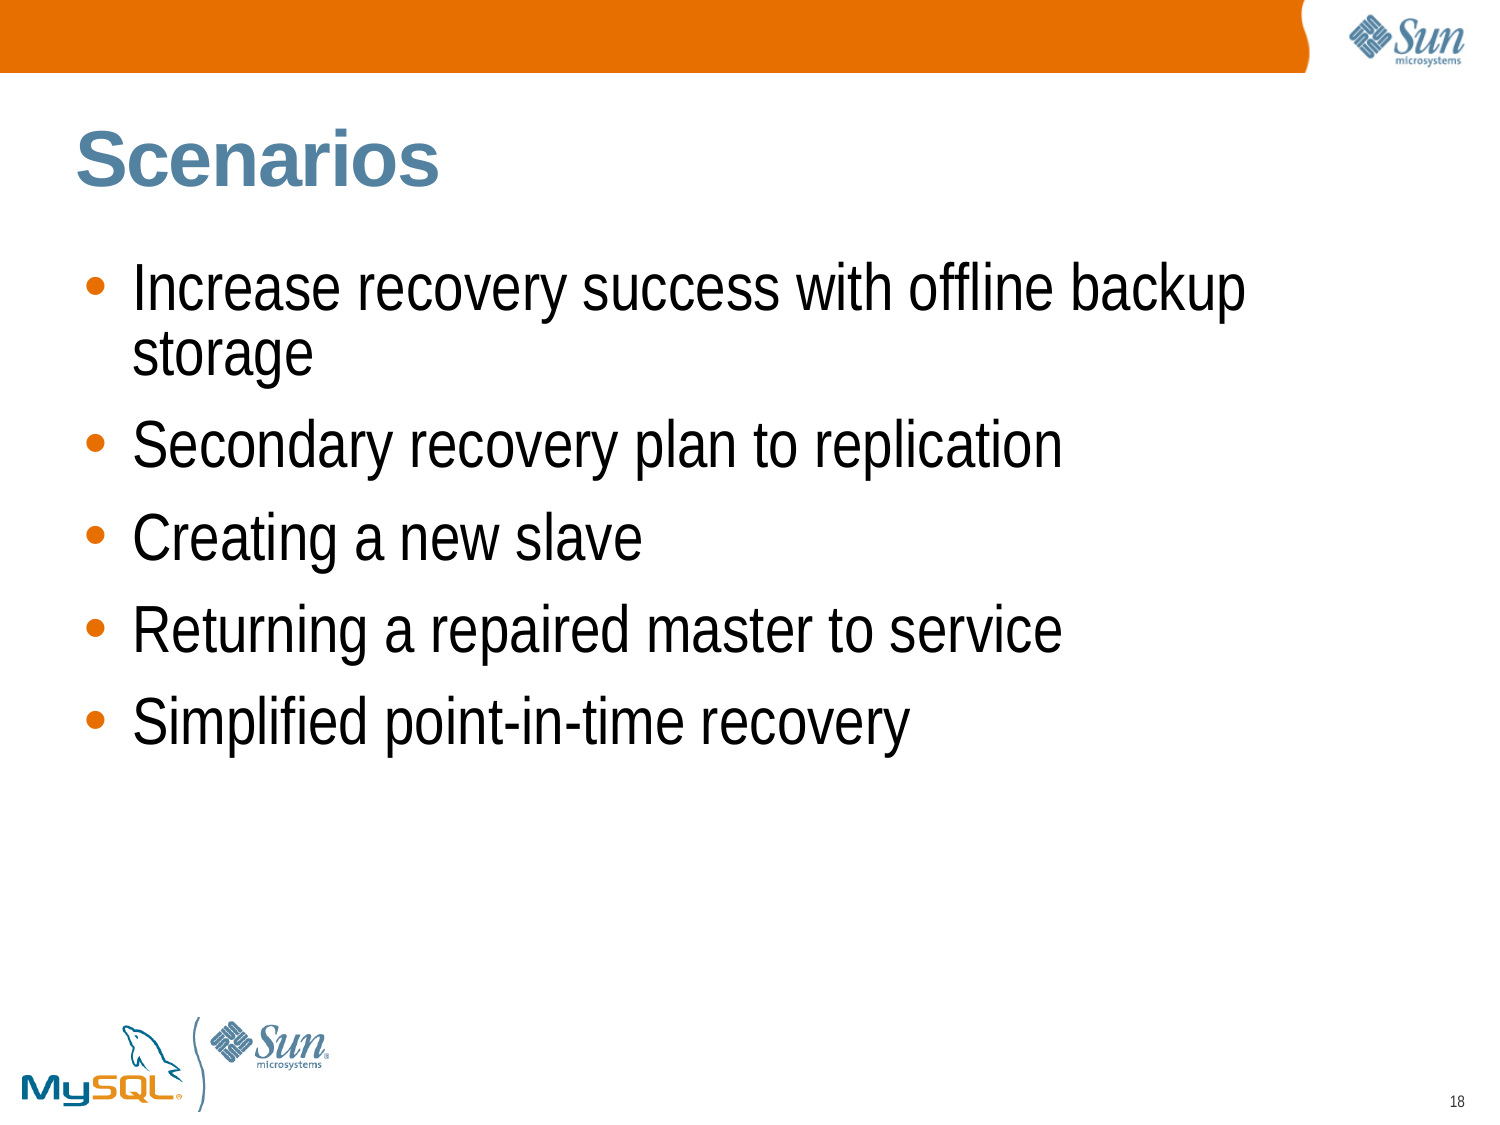

# Scenarios
Increase recovery success with offline backup storage
Secondary recovery plan to replication
Creating a new slave
Returning a repaired master to service
Simplified point-in-time recovery